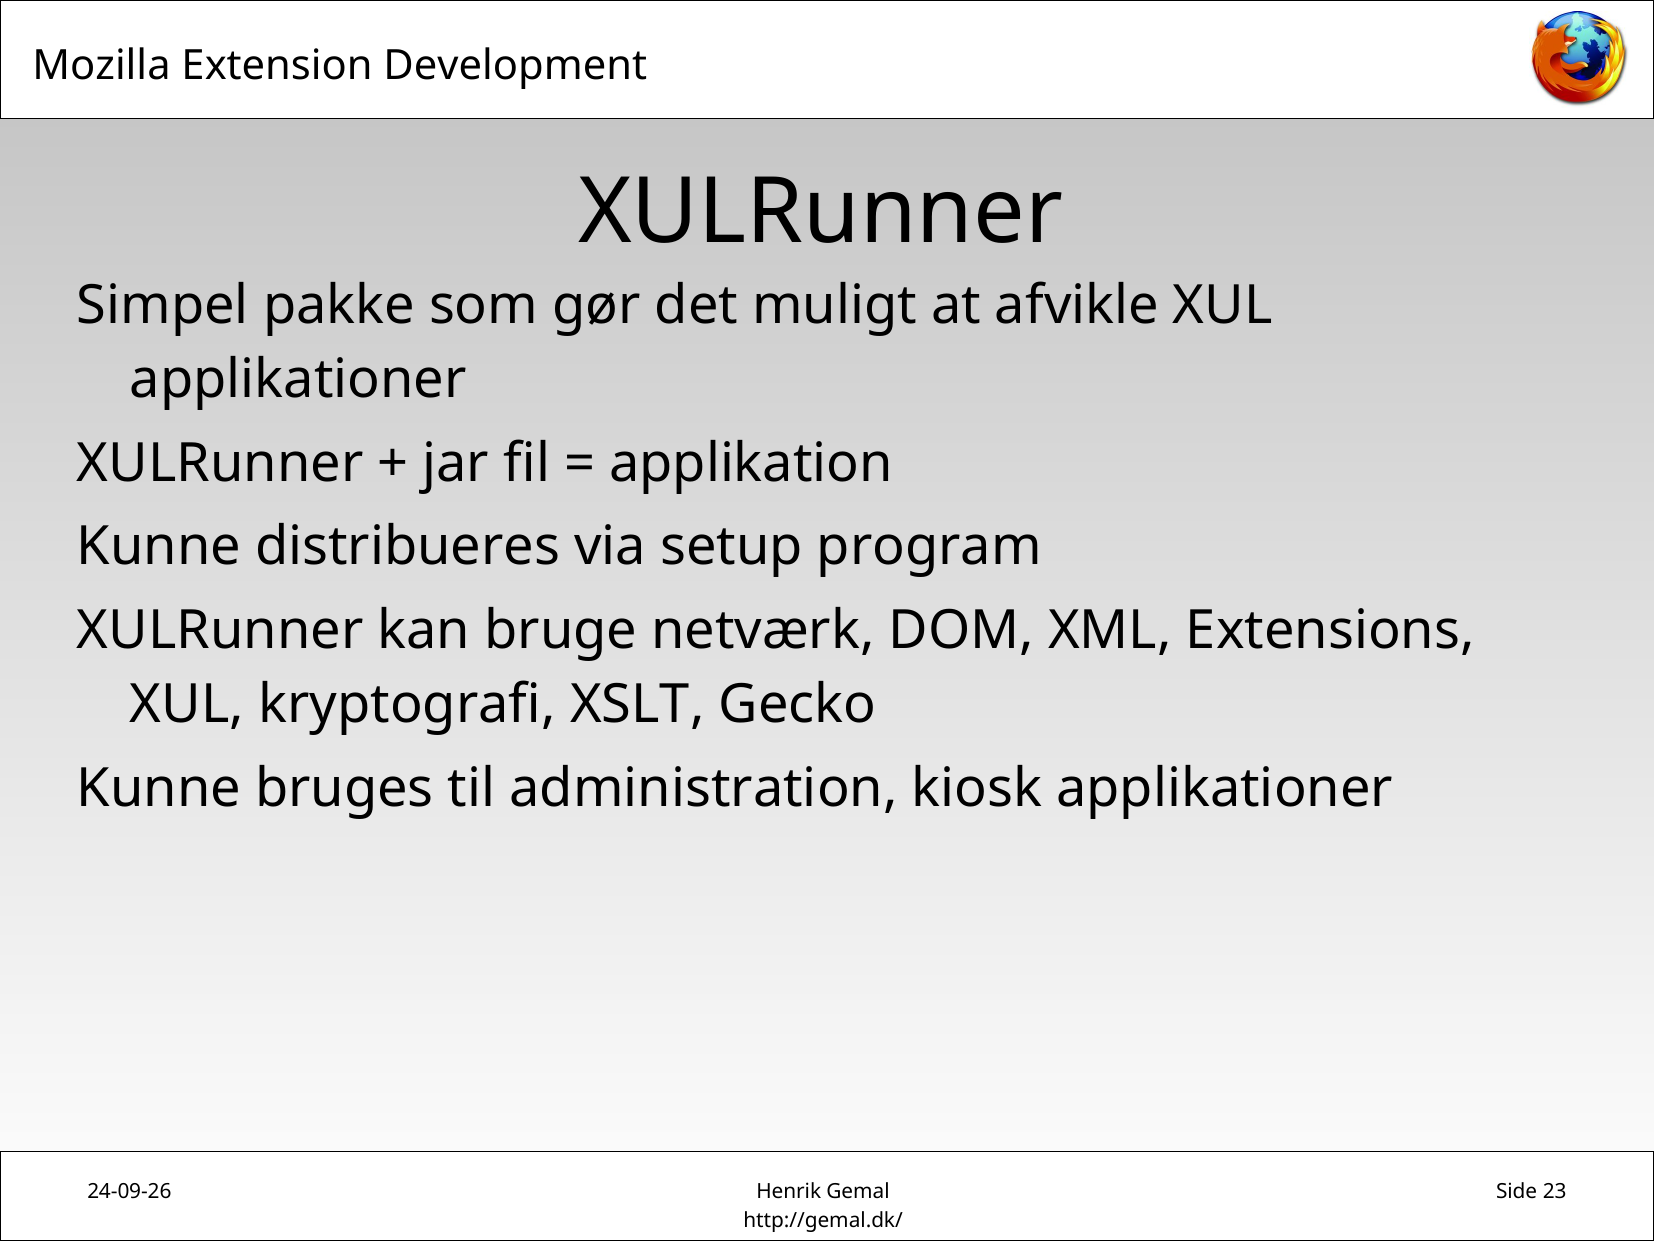

# XULRunner
Simpel pakke som gør det muligt at afvikle XUL applikationer
XULRunner + jar fil = applikation
Kunne distribueres via setup program
XULRunner kan bruge netværk, DOM, XML, Extensions, XUL, kryptografi, XSLT, Gecko
Kunne bruges til administration, kiosk applikationer
23